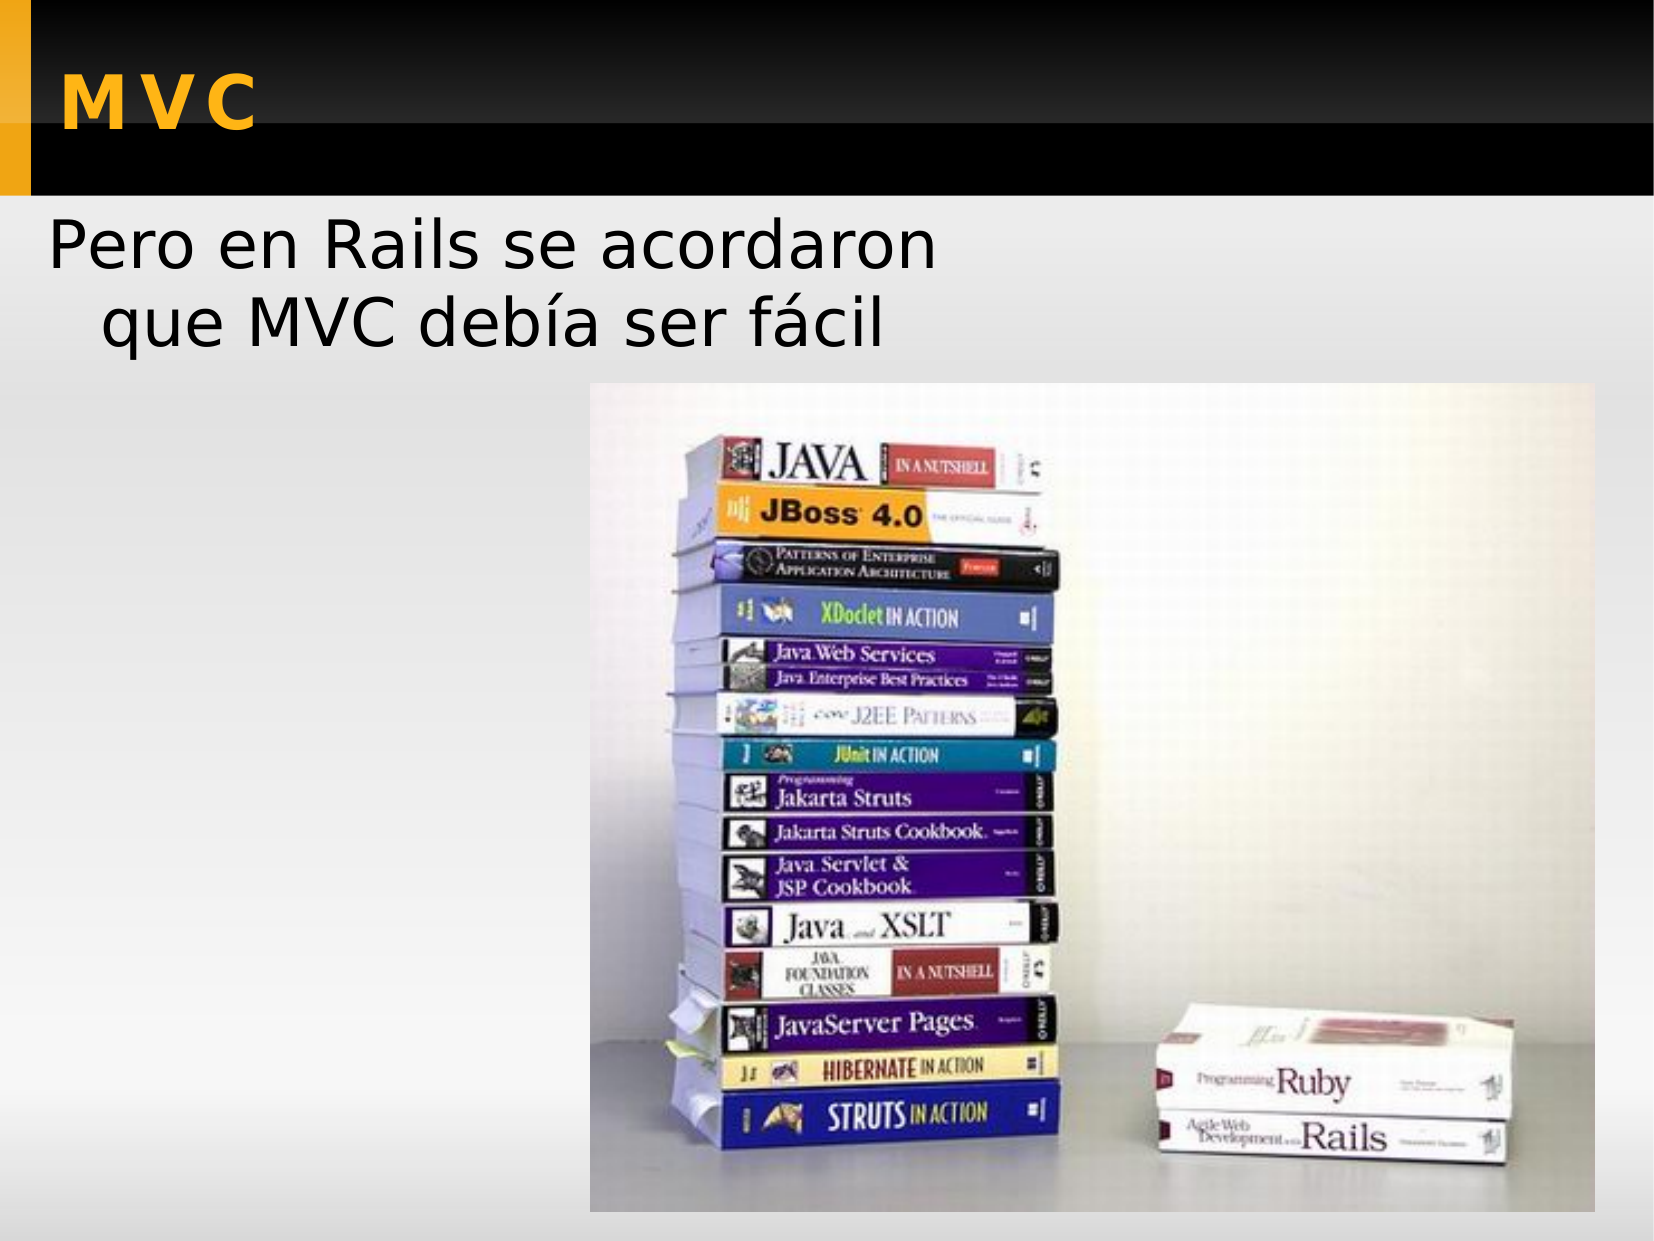

MVC
# Pero en Rails se acordaron que MVC debía ser fácil